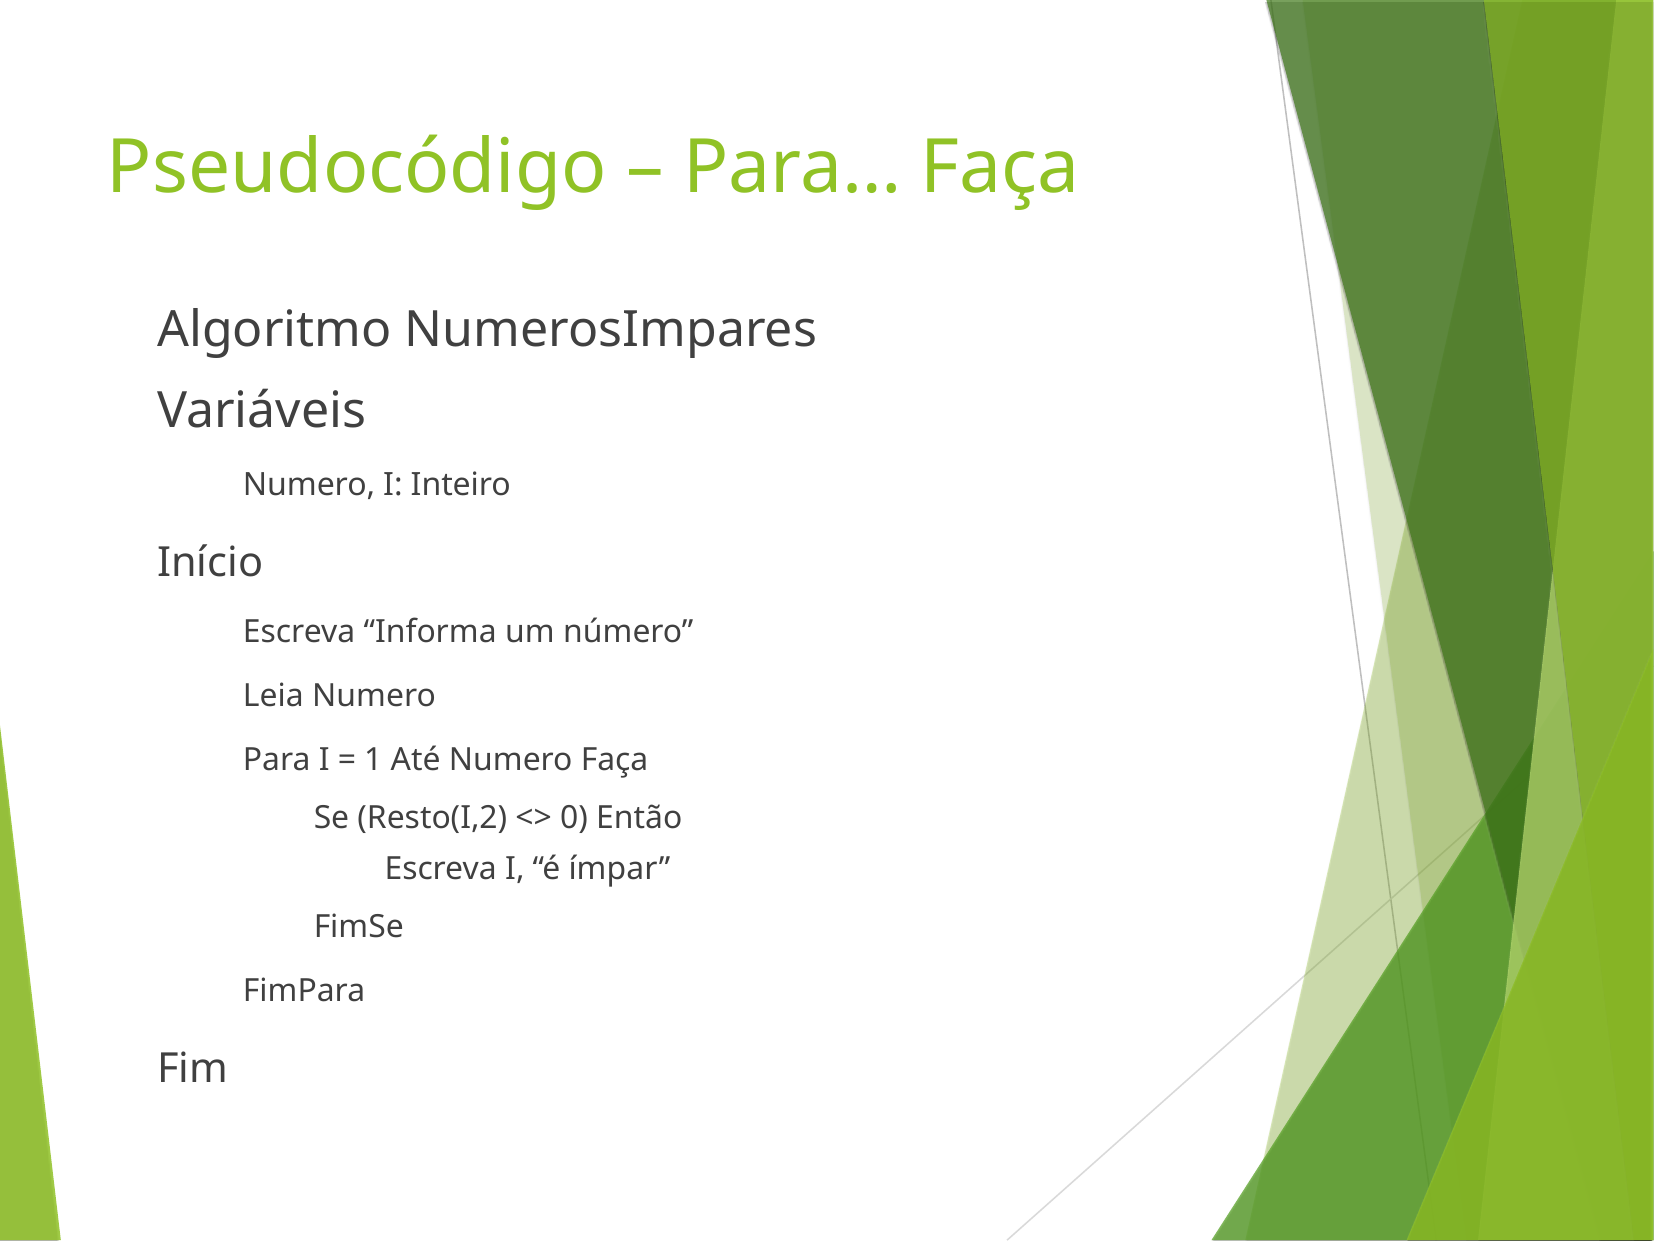

# Pseudocódigo – Para… Faça
Algoritmo NumerosImpares
Variáveis
Numero, I: Inteiro
Início
Escreva “Informa um número”
Leia Numero
Para I = 1 Até Numero Faça
Se (Resto(I,2) <> 0) Então
Escreva I, “é ímpar”
FimSe
FimPara
Fim